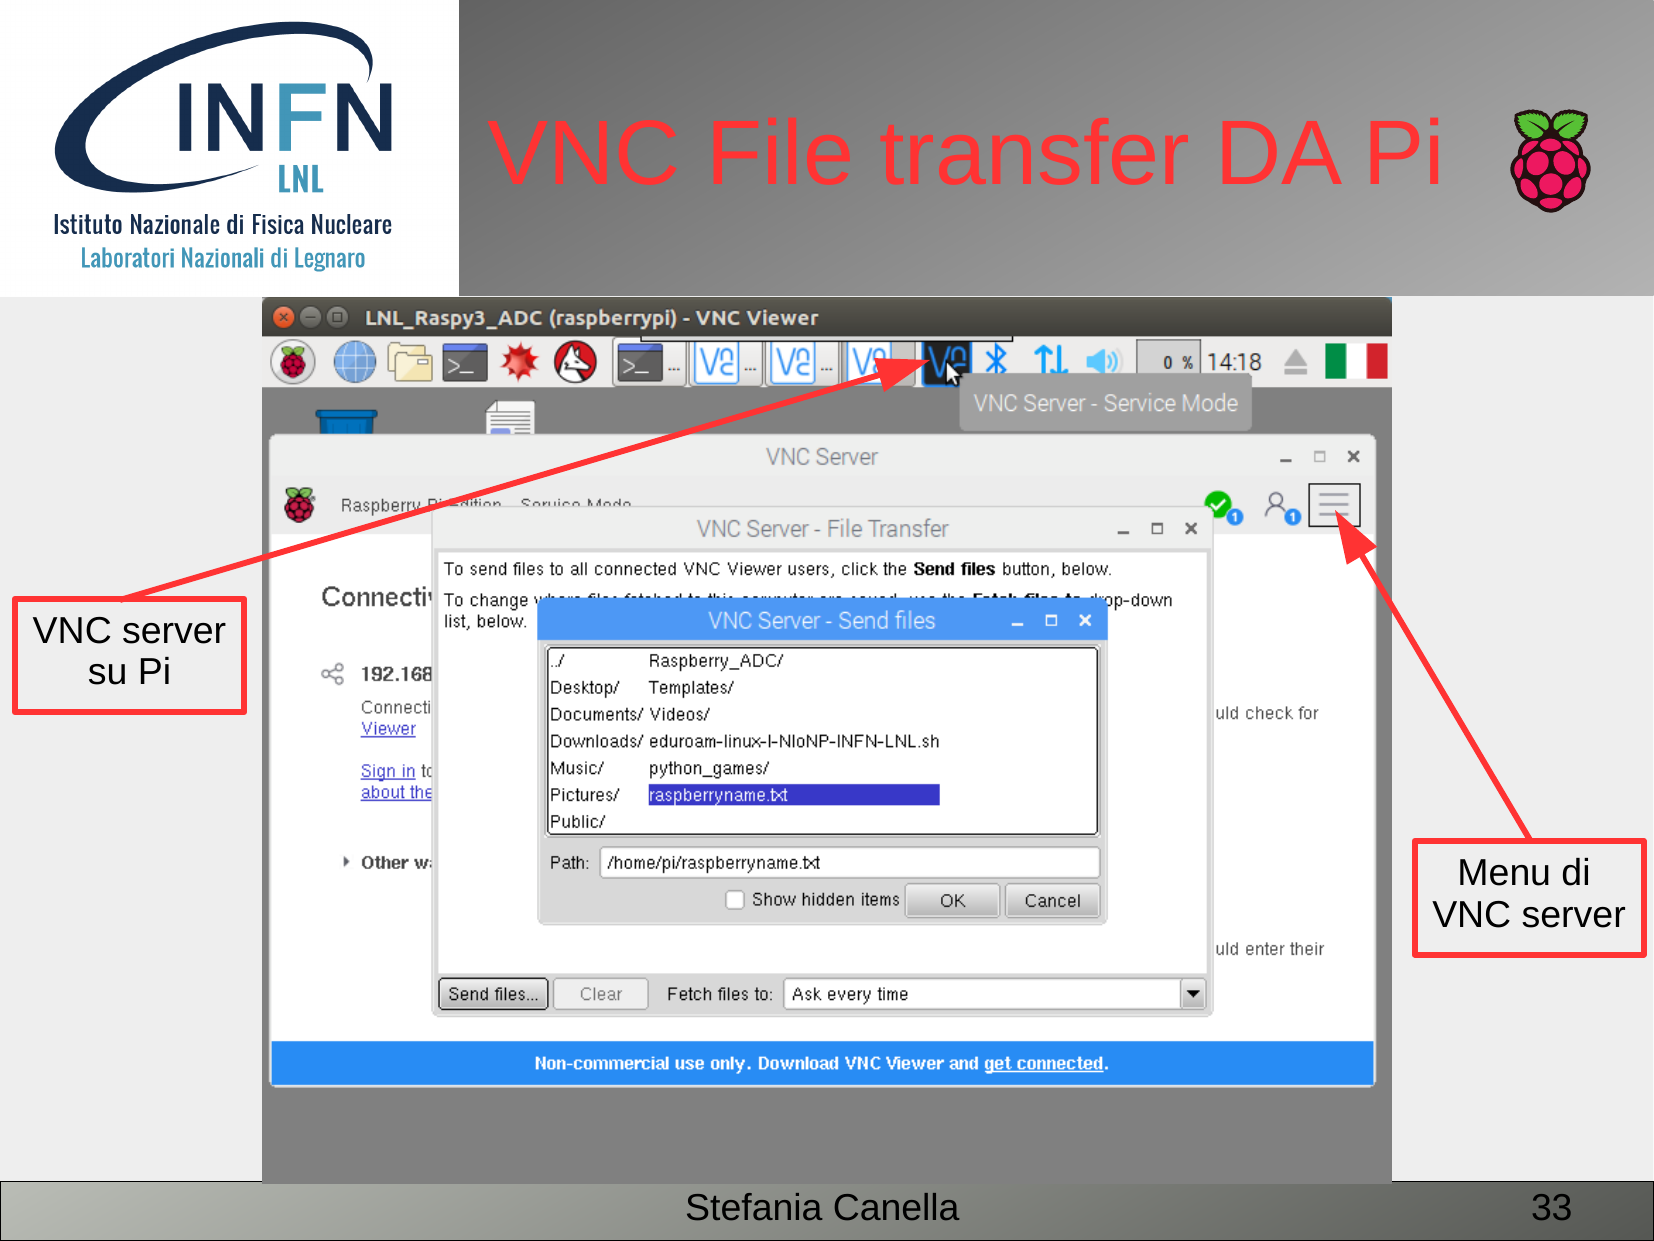

# VNC File transfer DA Pi
Menu di
VNC server
VNC server
su Pi
Stefania Canella